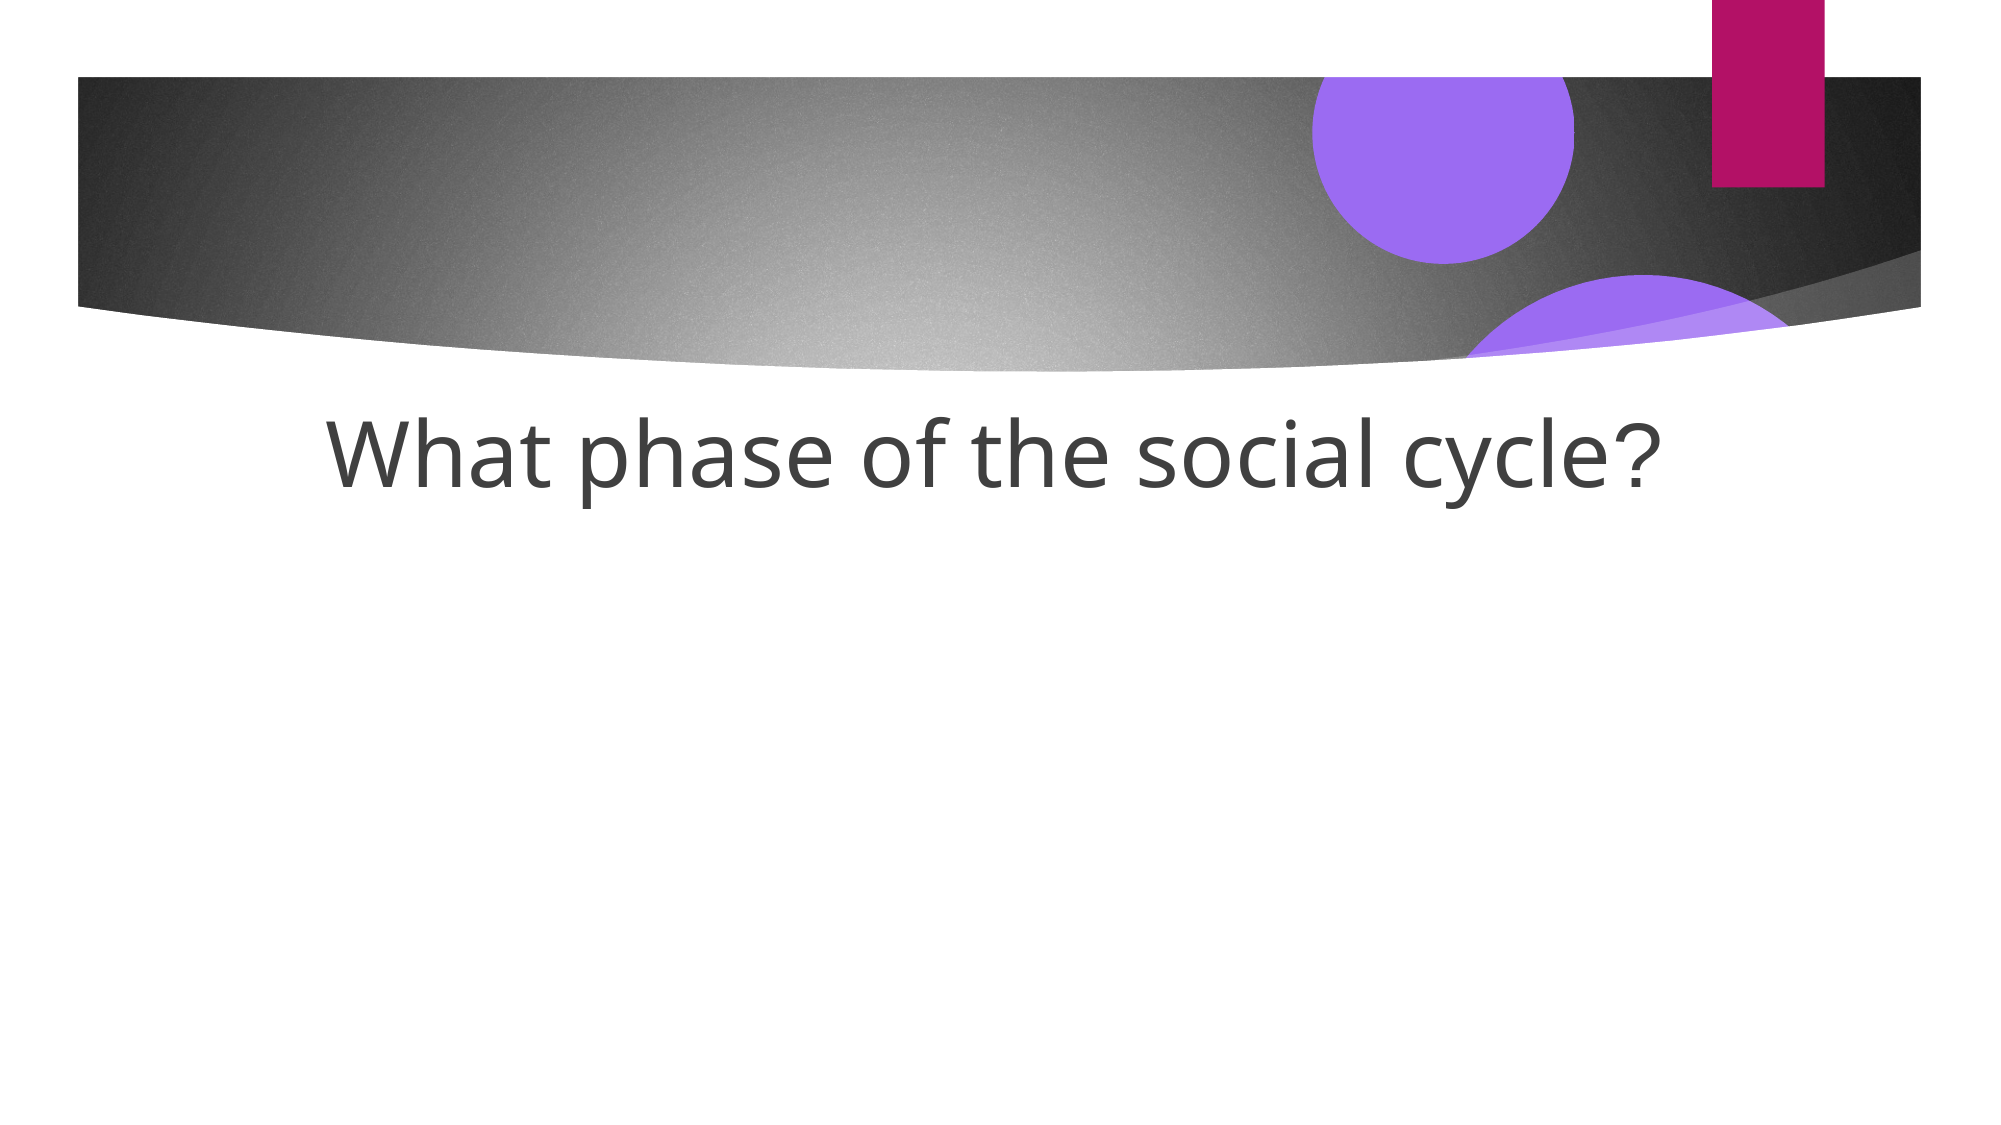

# What phase of the social cycle?